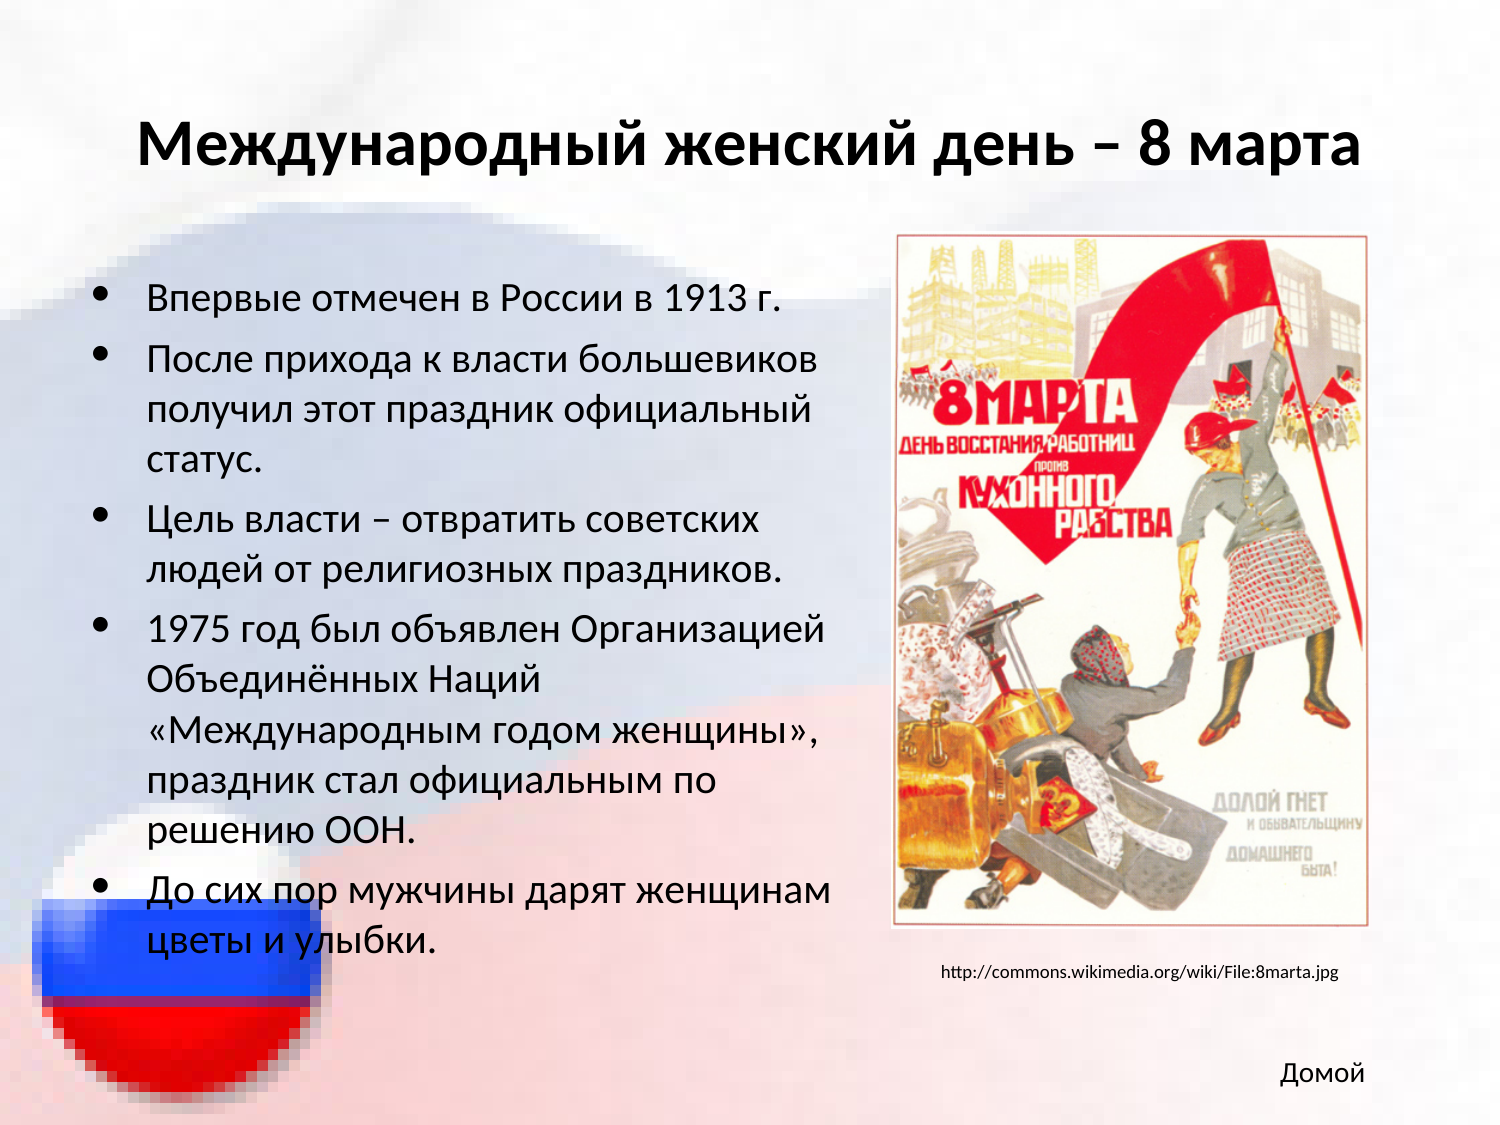

# Международный женский день – 8 марта
Впервые отмечен в России в 1913 г.
После прихода к власти большевиков получил этот праздник официальный статус.
Цель власти – отвратить советских людей от религиозных праздников.
1975 год был объявлен Организацией Объединённых Наций «Международным годом женщины», праздник стал официальным по решению ООН.
До сих пор мужчины дарят женщинам цветы и улыбки.
http://commons.wikimedia.org/wiki/File:8marta.jpg
Домой